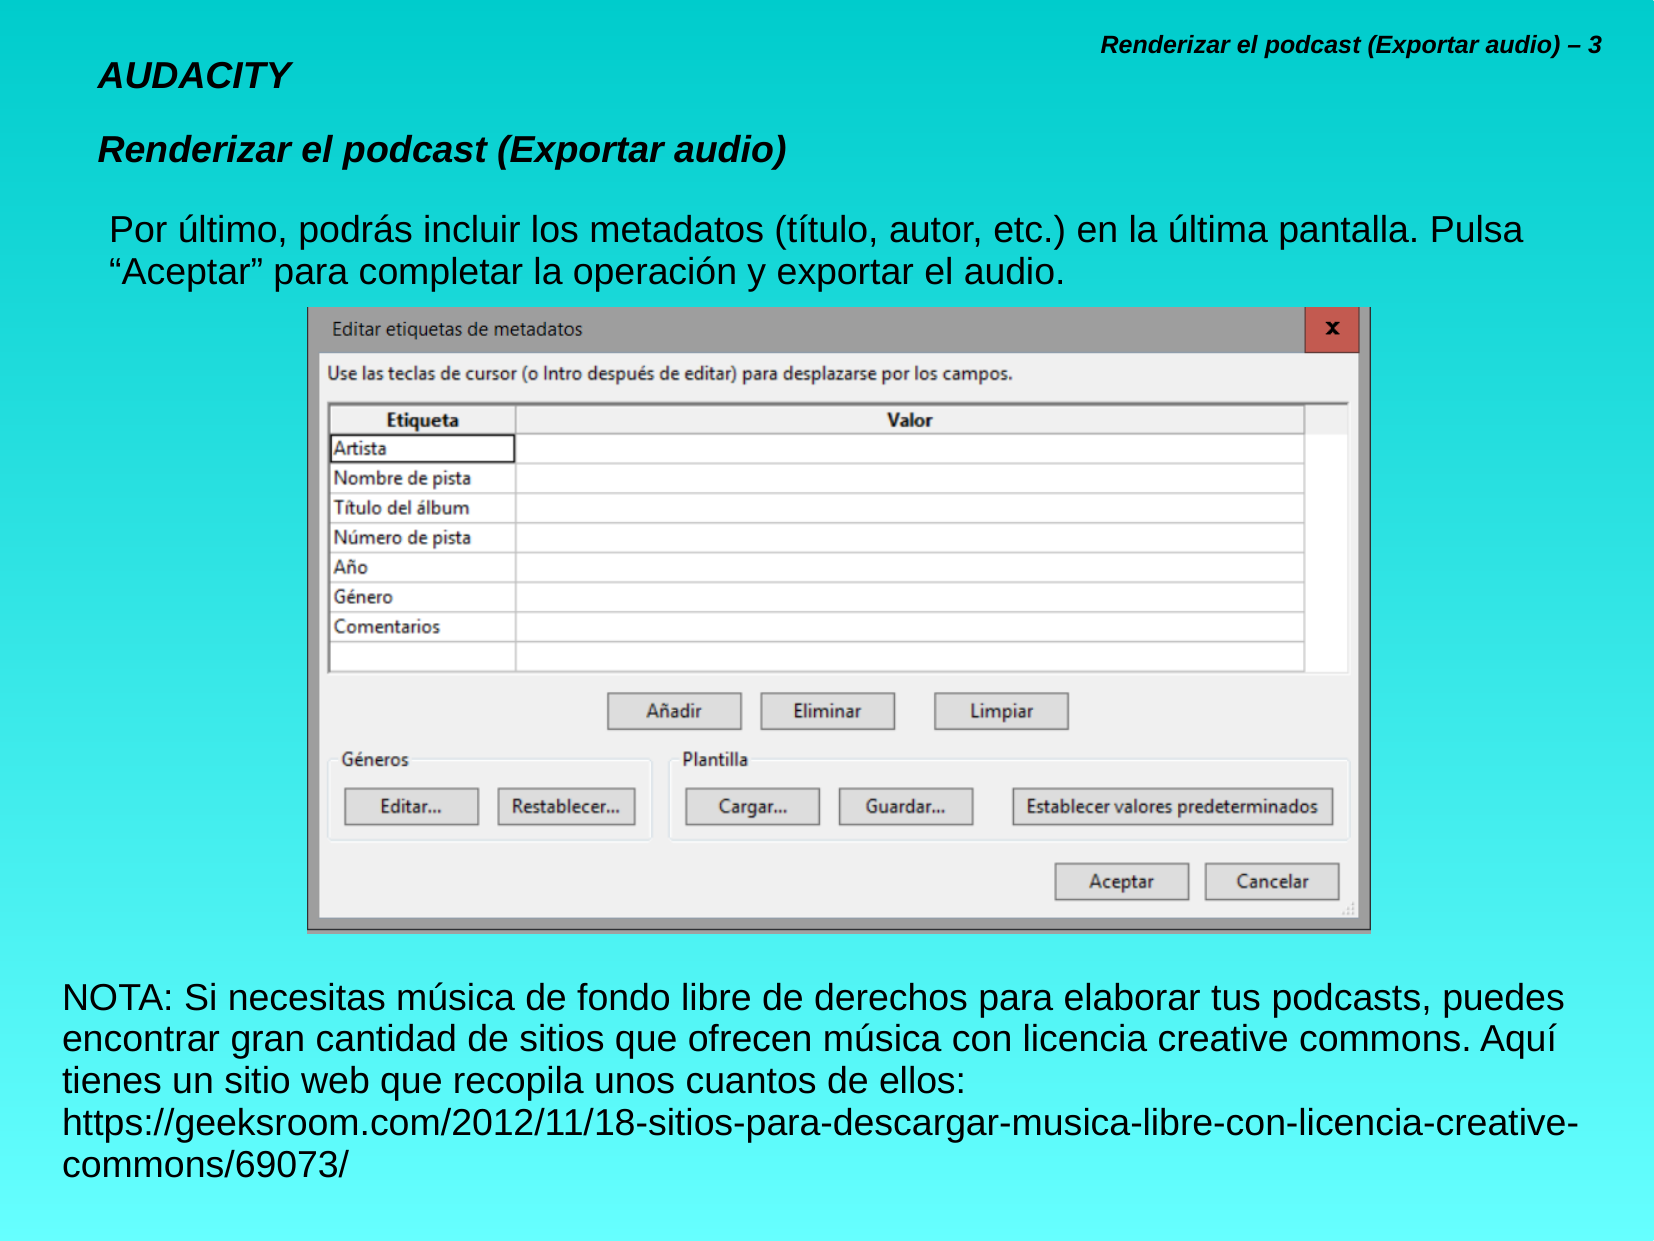

Renderizar el podcast (Exportar audio) – 3
AUDACITY
Renderizar el podcast (Exportar audio)
Por último, podrás incluir los metadatos (título, autor, etc.) en la última pantalla. Pulsa “Aceptar” para completar la operación y exportar el audio.
NOTA: Si necesitas música de fondo libre de derechos para elaborar tus podcasts, puedes encontrar gran cantidad de sitios que ofrecen música con licencia creative commons. Aquí tienes un sitio web que recopila unos cuantos de ellos:
https://geeksroom.com/2012/11/18-sitios-para-descargar-musica-libre-con-licencia-creative-commons/69073/